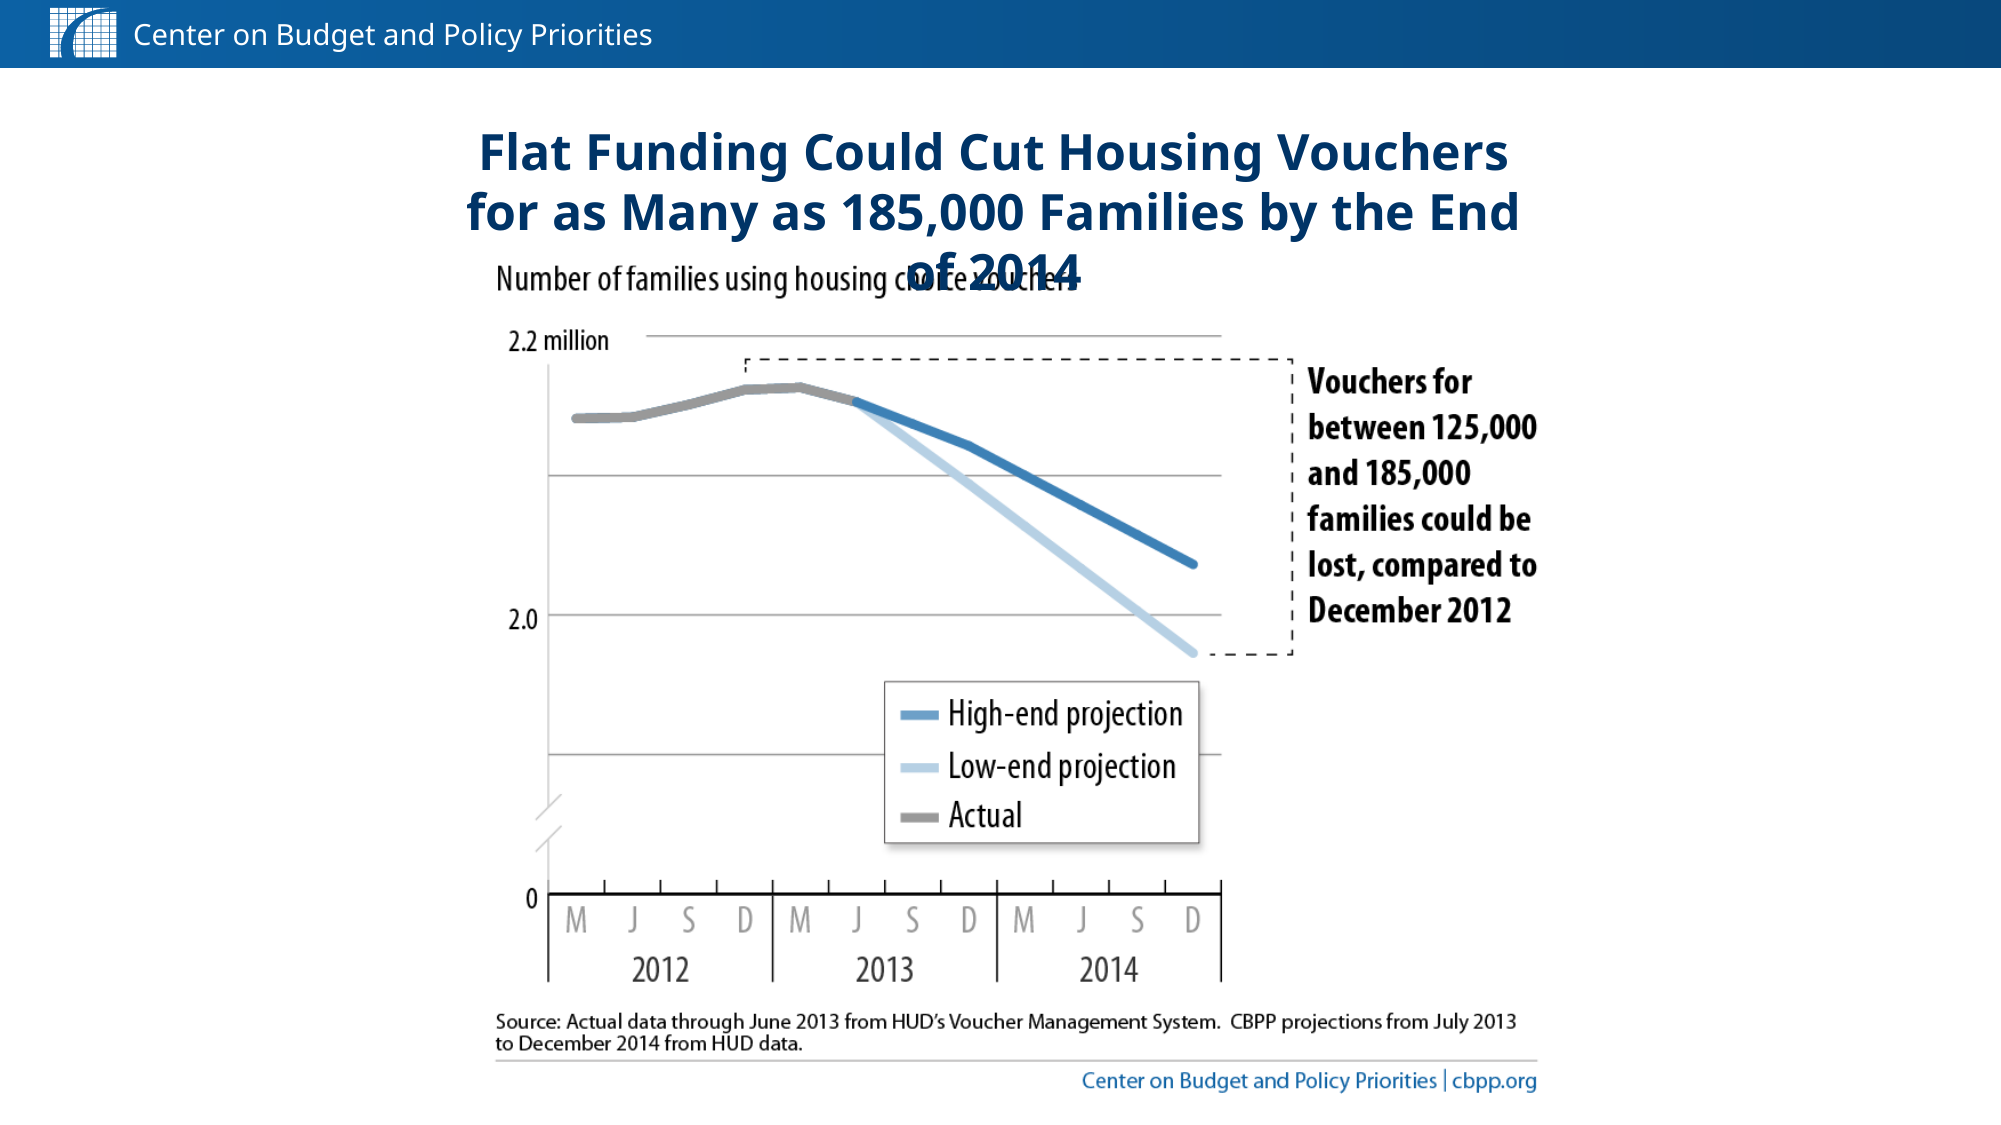

Flat Funding Could Cut Housing Vouchers for as Many as 185,000 Families by the End of 2014